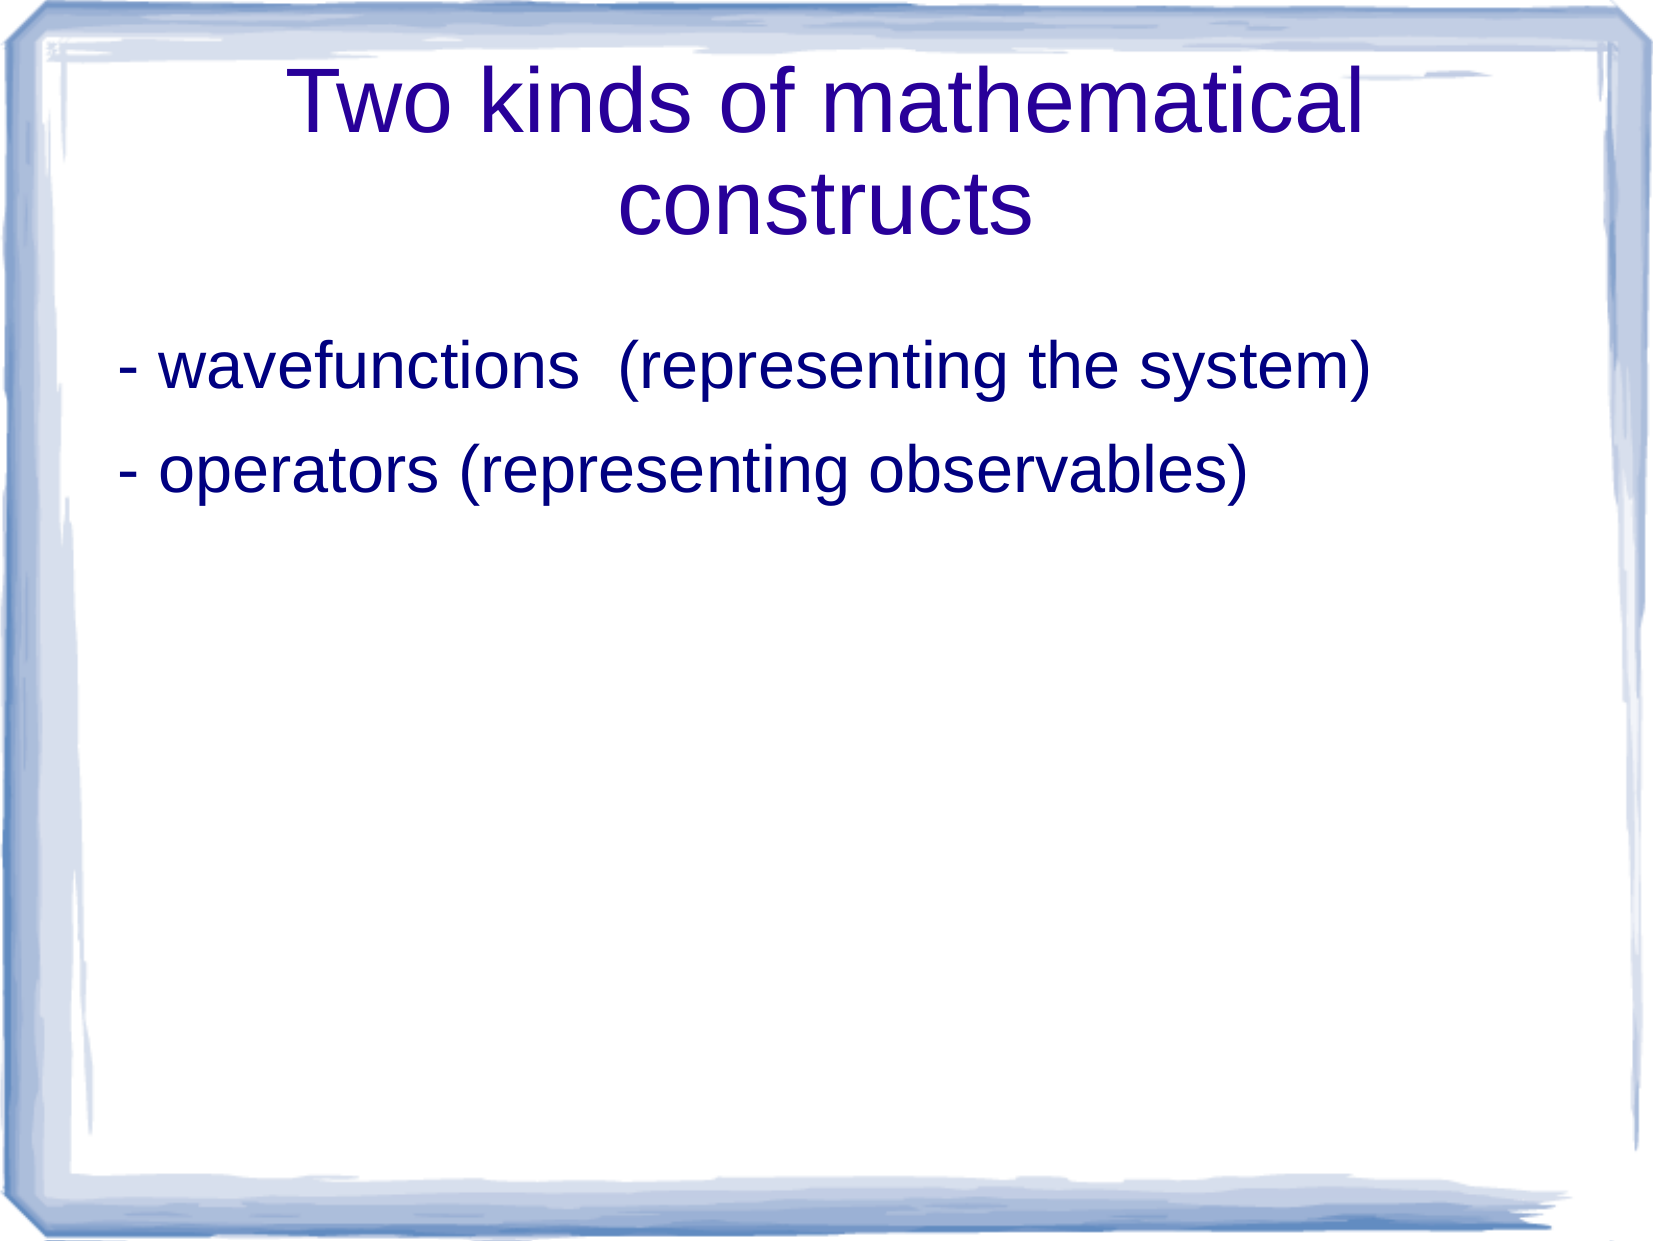

# Two kinds of mathematical constructs
- wavefunctions (representing the system)
- operators (representing observables)